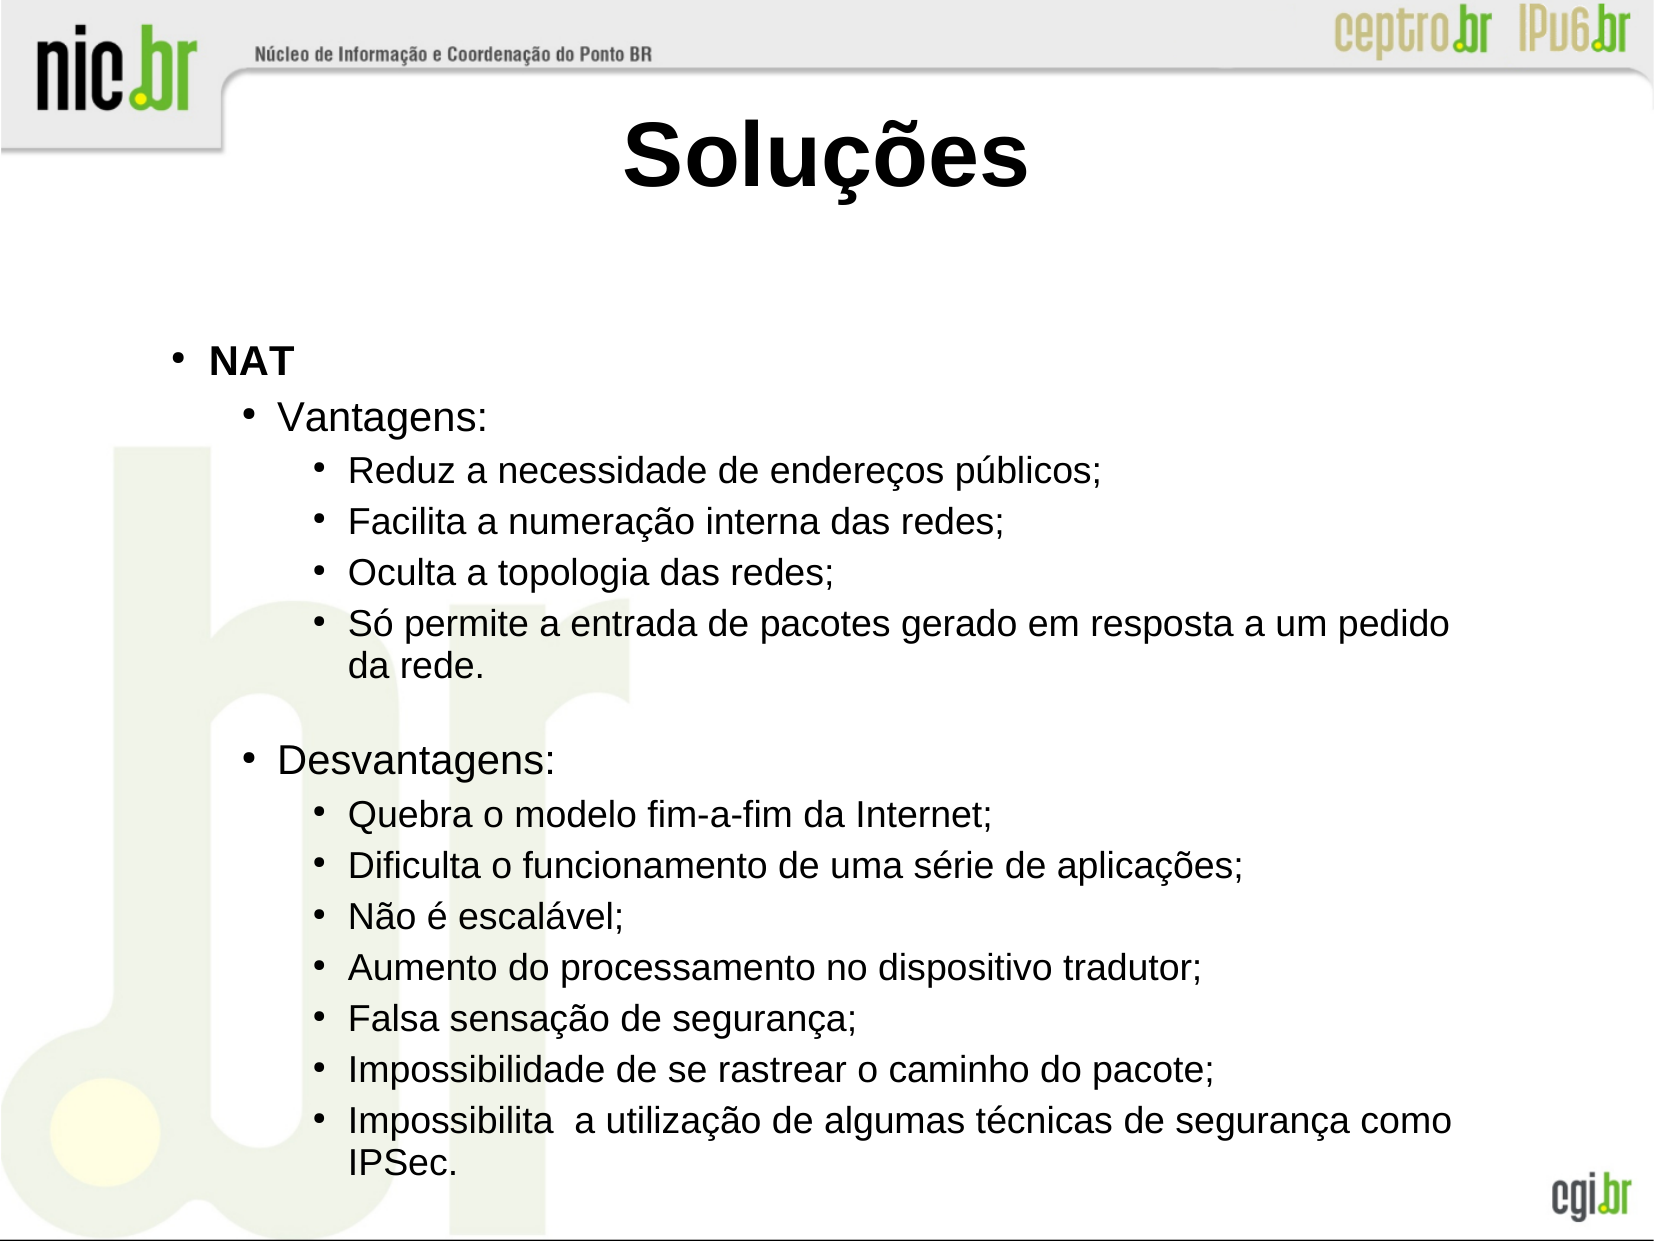

Soluções
 NAT
Vantagens:
Reduz a necessidade de endereços públicos;
Facilita a numeração interna das redes;
Oculta a topologia das redes;
Só permite a entrada de pacotes gerado em resposta a um pedido da rede.
Desvantagens:
Quebra o modelo fim-a-fim da Internet;
Dificulta o funcionamento de uma série de aplicações;
Não é escalável;
Aumento do processamento no dispositivo tradutor;
Falsa sensação de segurança;
Impossibilidade de se rastrear o caminho do pacote;
Impossibilita a utilização de algumas técnicas de segurança como IPSec.